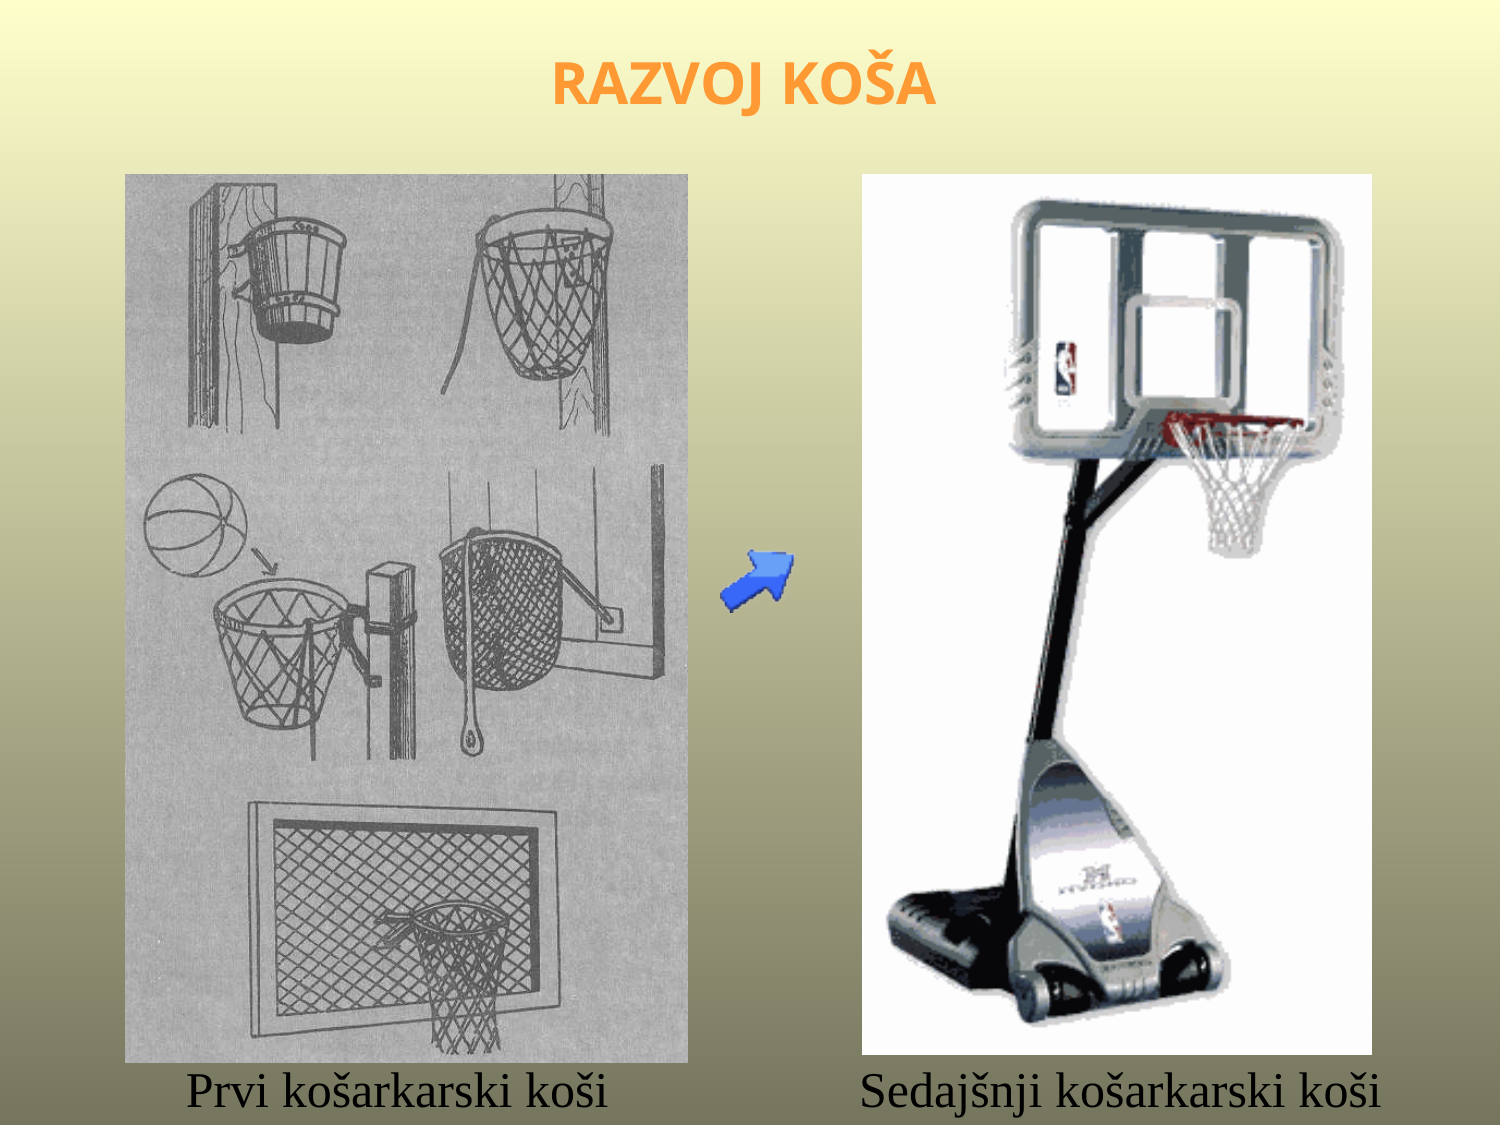

RAZVOJ KOŠA
Prvi košarkarski koši
Sedajšnji košarkarski koši